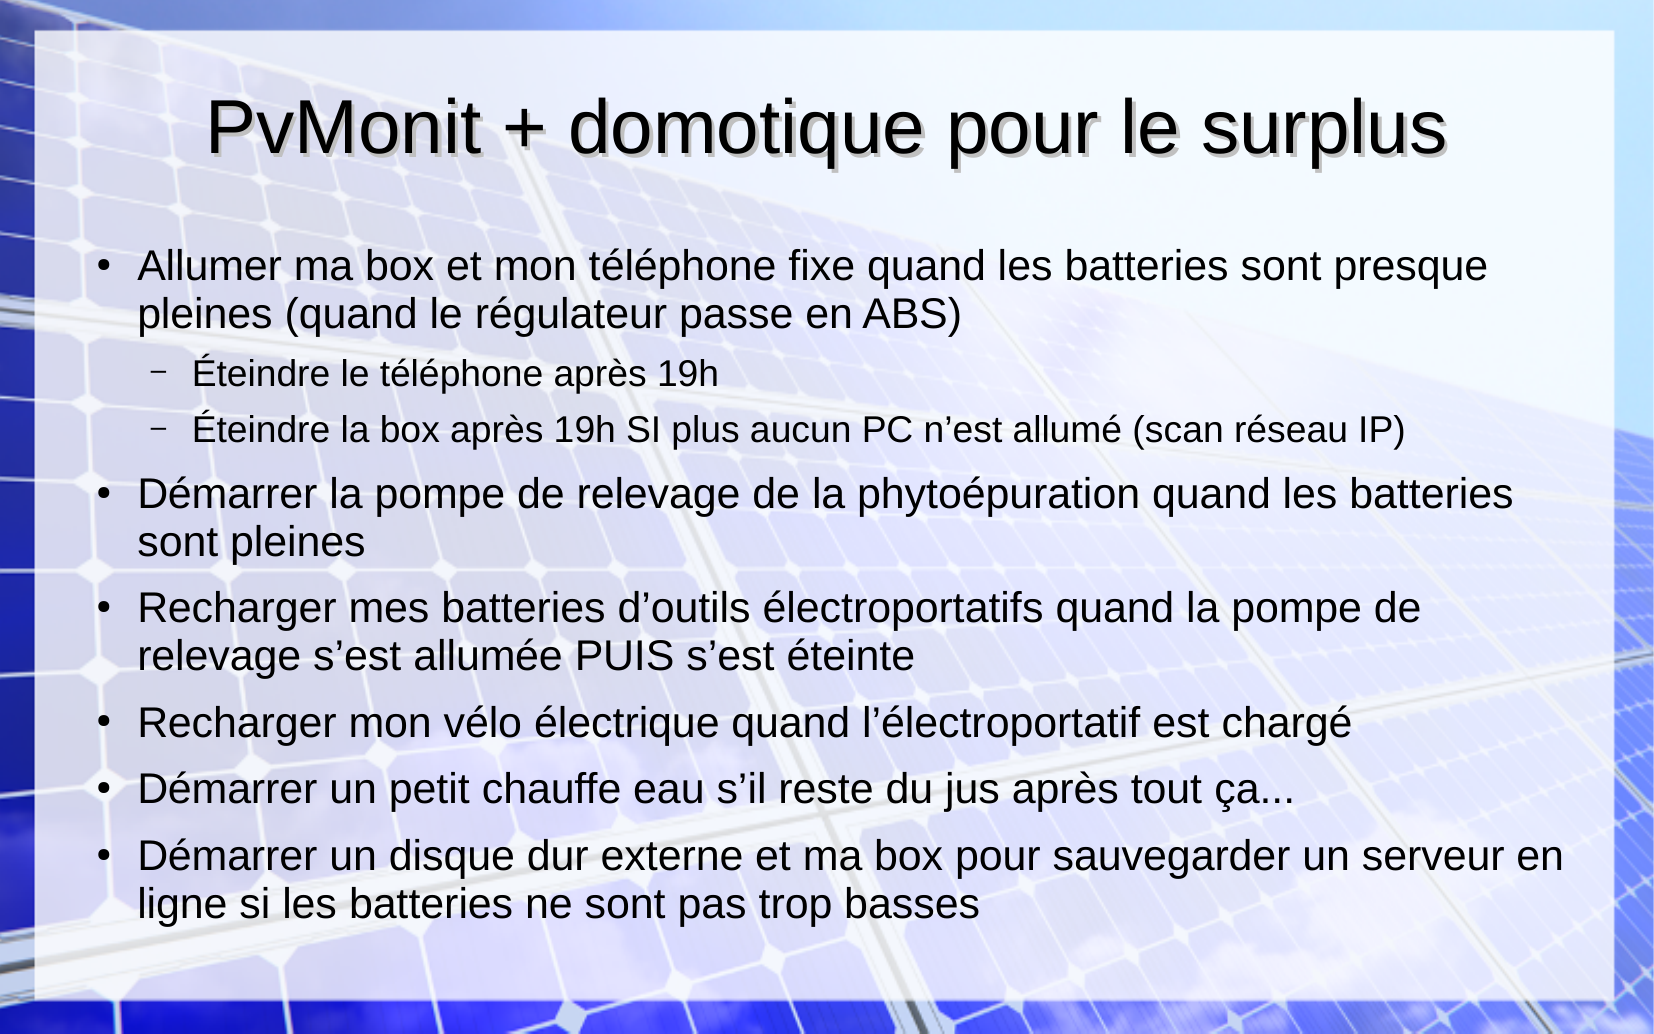

# PvMonit + domotique pour le surplus
Allumer ma box et mon téléphone fixe quand les batteries sont presque pleines (quand le régulateur passe en ABS)
Éteindre le téléphone après 19h
Éteindre la box après 19h SI plus aucun PC n’est allumé (scan réseau IP)
Démarrer la pompe de relevage de la phytoépuration quand les batteries sont pleines
Recharger mes batteries d’outils électroportatifs quand la pompe de relevage s’est allumée PUIS s’est éteinte
Recharger mon vélo électrique quand l’électroportatif est chargé
Démarrer un petit chauffe eau s’il reste du jus après tout ça...
Démarrer un disque dur externe et ma box pour sauvegarder un serveur en ligne si les batteries ne sont pas trop basses